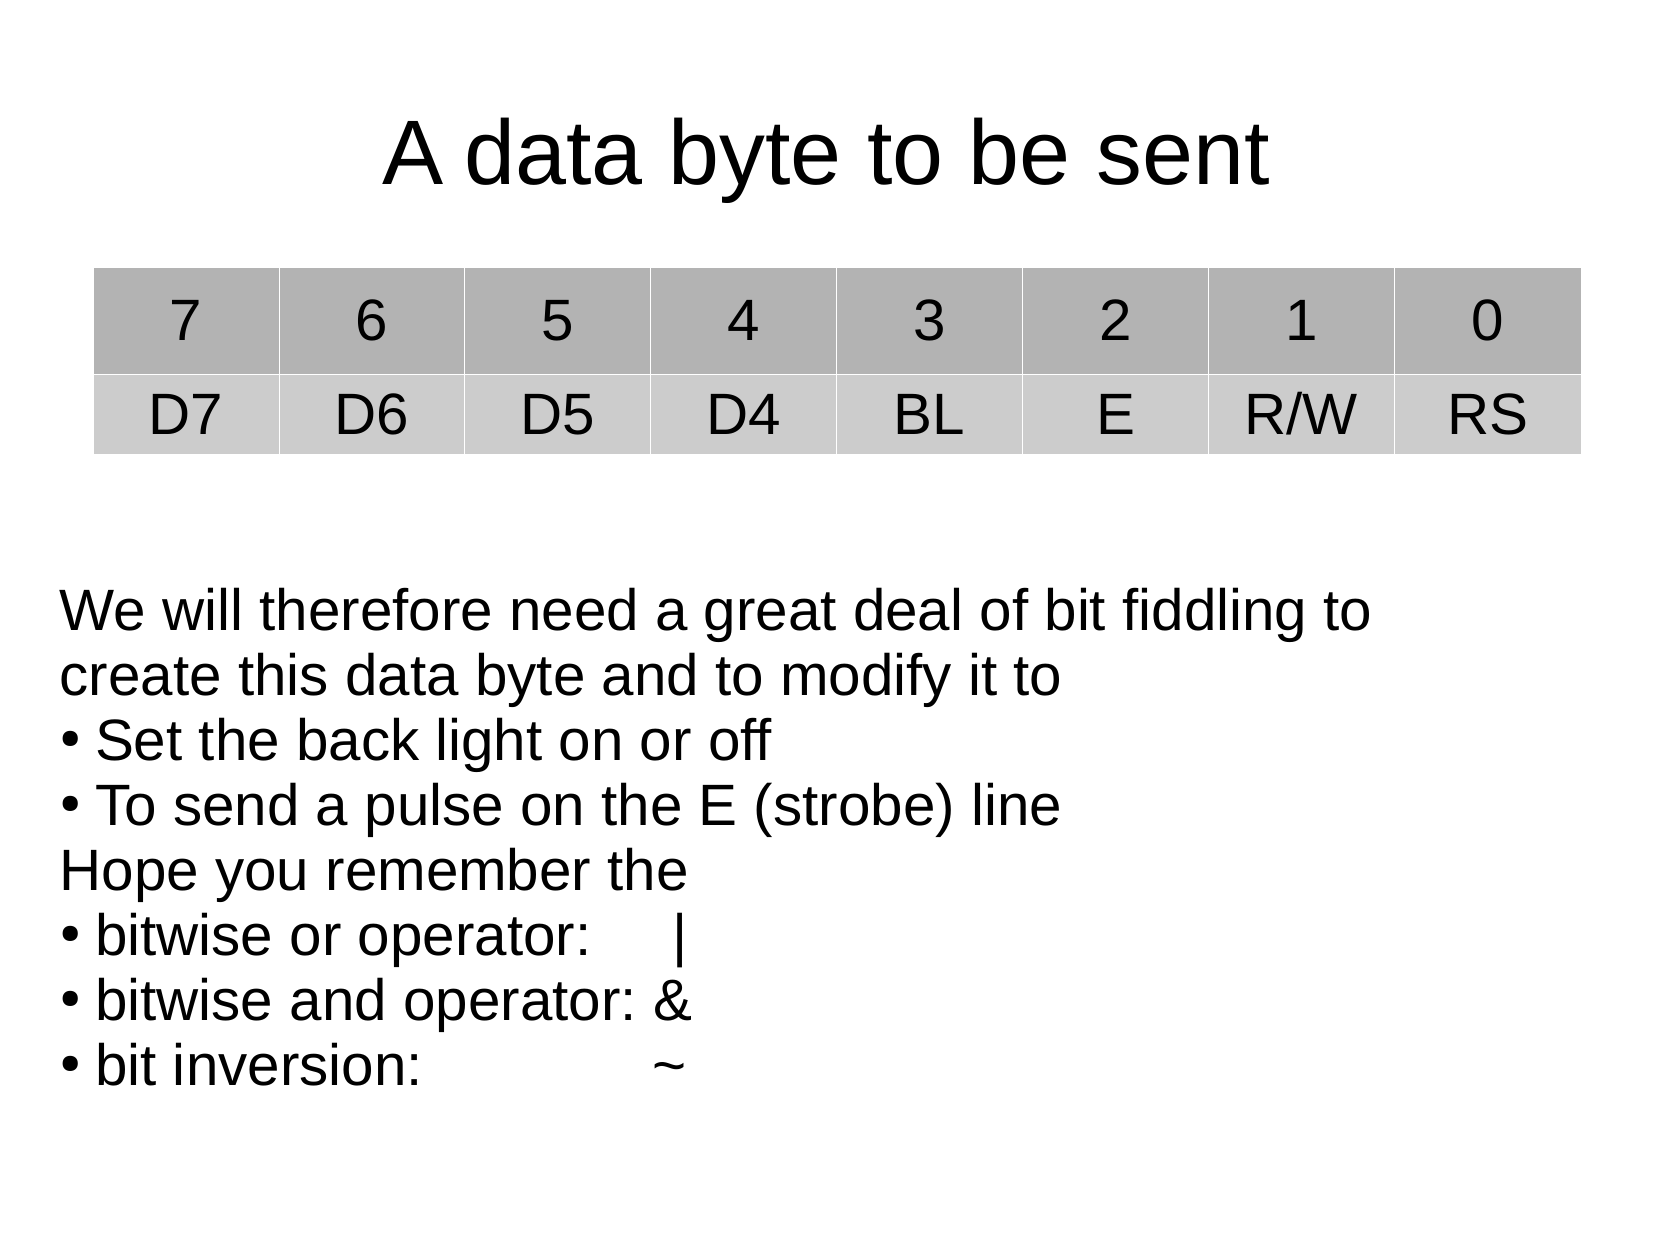

# A data byte to be sent
| 7 | 6 | 5 | 4 | 3 | 2 | 1 | 0 |
| --- | --- | --- | --- | --- | --- | --- | --- |
| D7 | D6 | D5 | D4 | BL | E | R/W | RS |
We will therefore need a great deal of bit fiddling to create this data byte and to modify it to
Set the back light on or off
To send a pulse on the E (strobe) line
Hope you remember the
bitwise or operator: |
bitwise and operator: &
bit inversion:			 ~